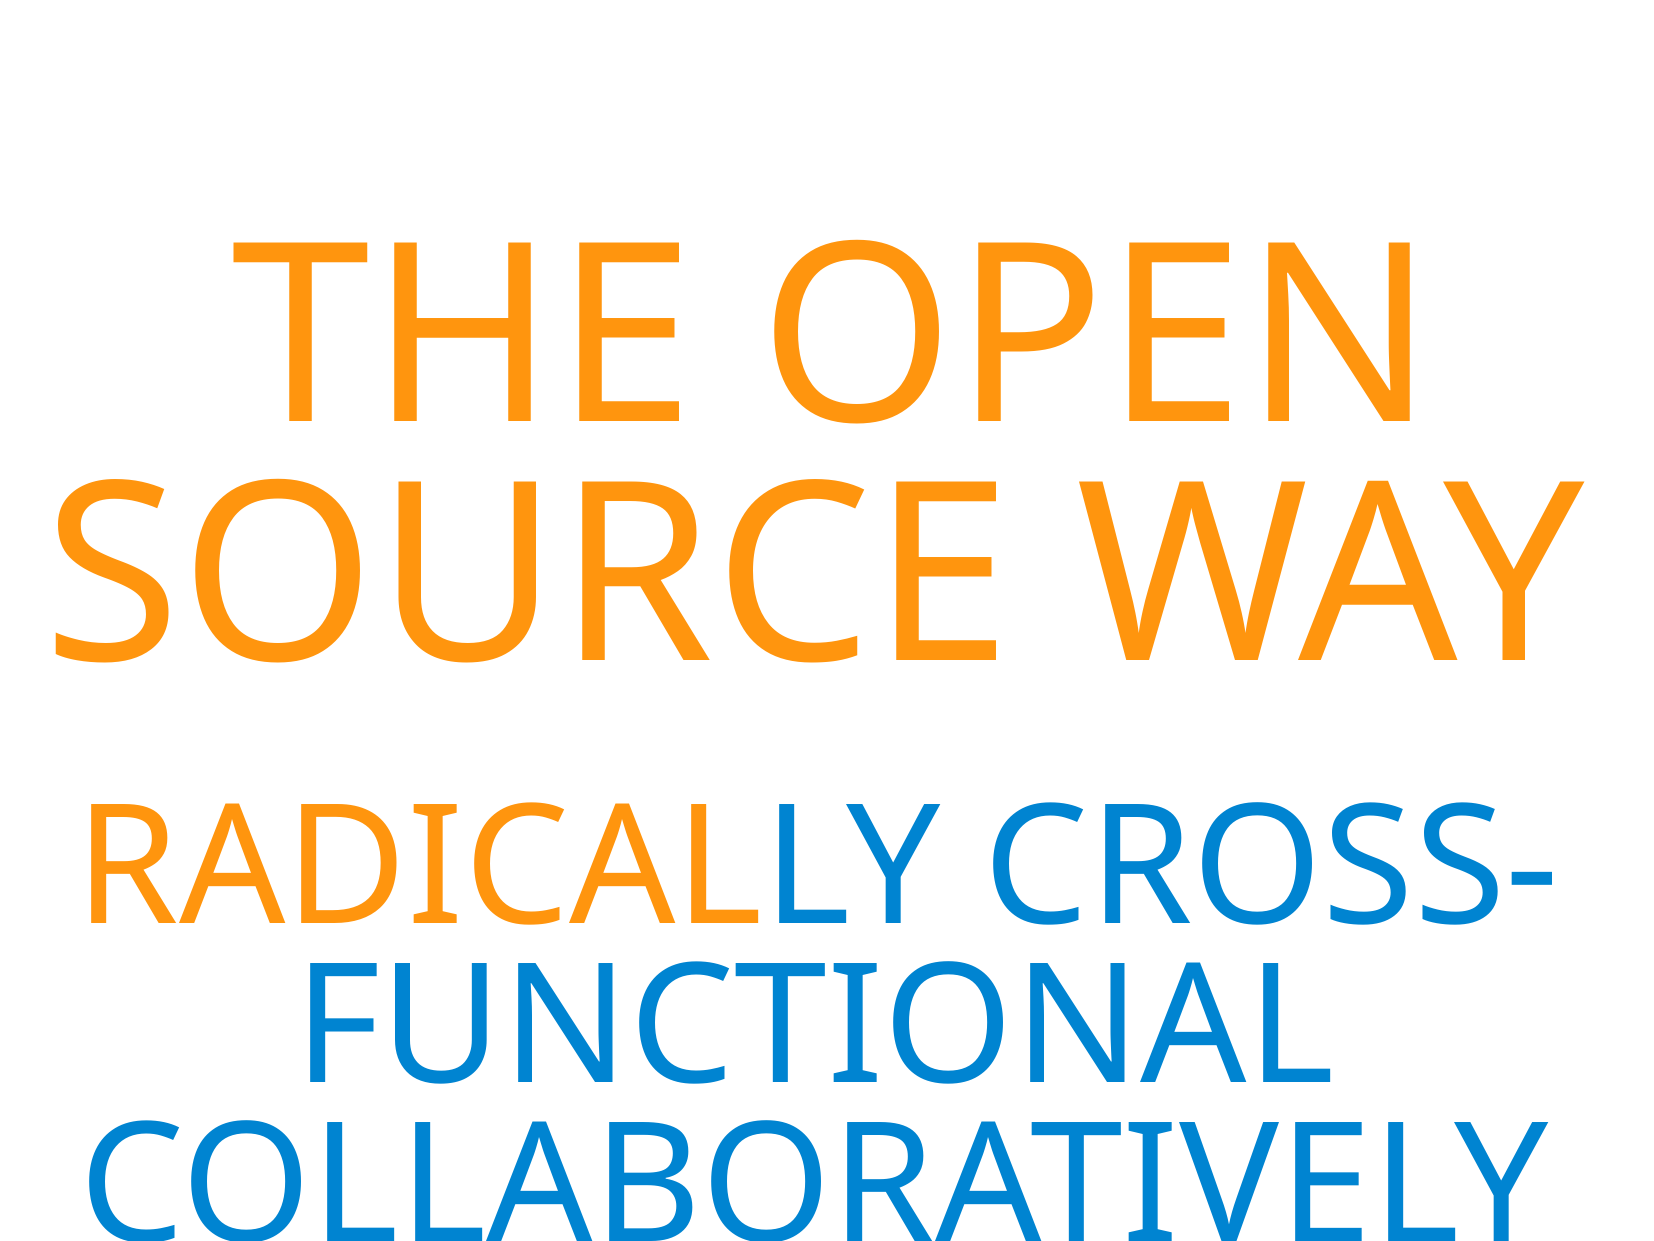

# THE OPEN SOURCE WAY
RADICALLY CROSS-FUNCTIONAL
COLLABORATIVELY CONSTRUCTED
REALTIME TRANSPARENCY